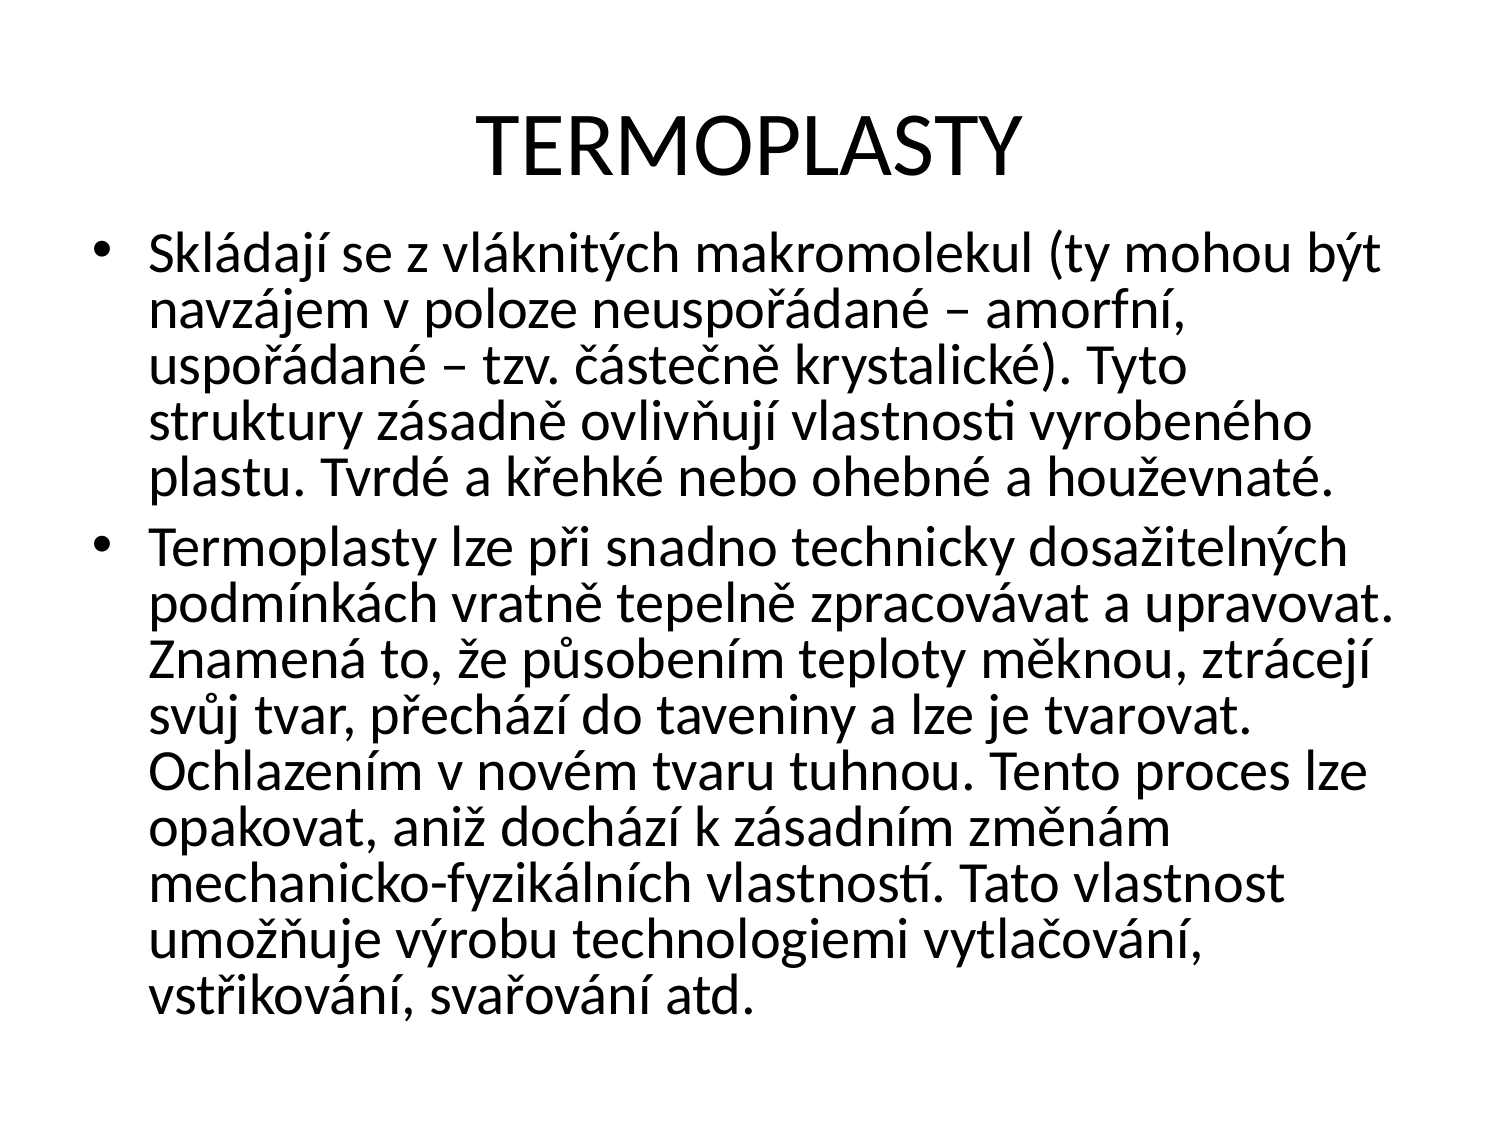

# TERMOPLASTY
Skládají se z vláknitých makromolekul (ty mohou být navzájem v poloze neuspořádané – amorfní, uspořádané – tzv. částečně krystalické). Tyto struktury zásadně ovlivňují vlastnosti vyrobeného plastu. Tvrdé a křehké nebo ohebné a houževnaté.
Termoplasty lze při snadno technicky dosažitelných podmínkách vratně tepelně zpracovávat a upravovat. Znamená to, že působením teploty měknou, ztrácejí svůj tvar, přechází do taveniny a lze je tvarovat. Ochlazením v novém tvaru tuhnou. Tento proces lze opakovat, aniž dochází k zásadním změnám mechanicko-fyzikálních vlastností. Tato vlastnost umožňuje výrobu technologiemi vytlačování, vstřikování, svařování atd.